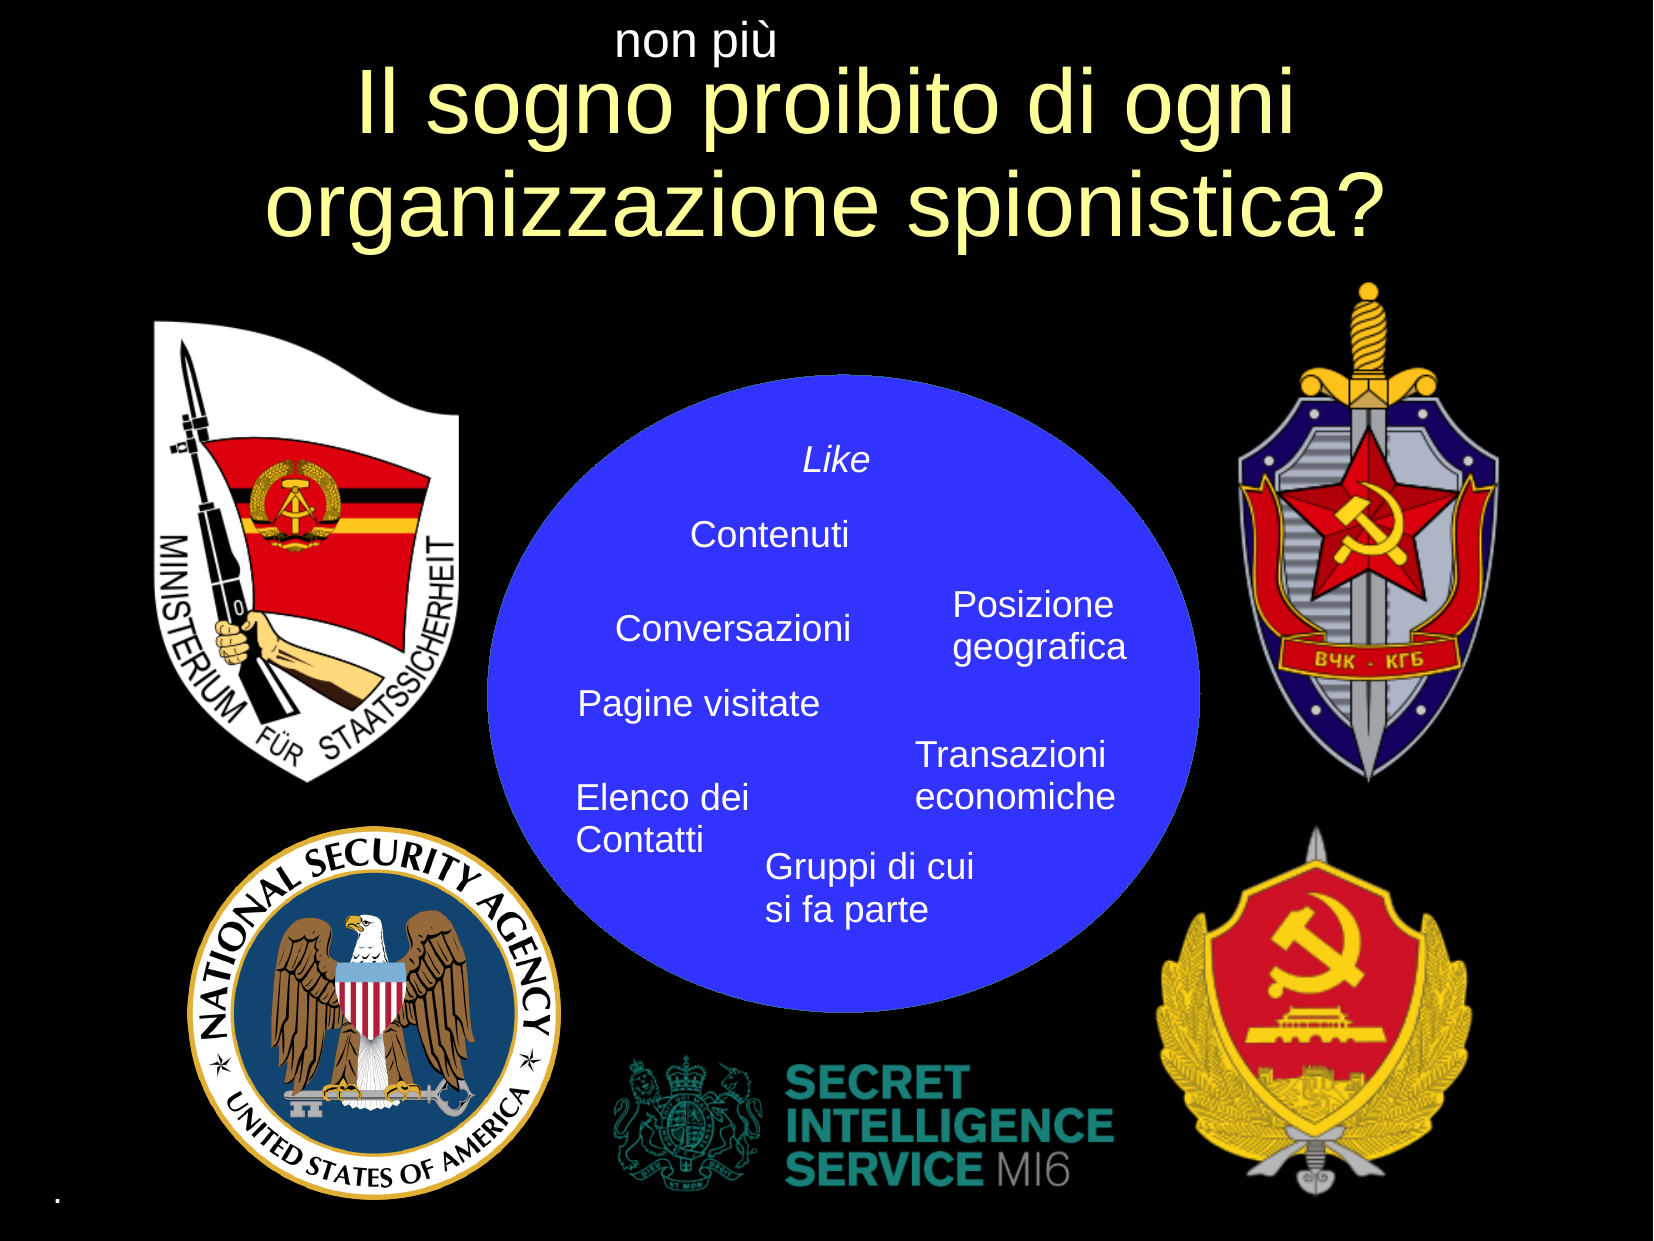

non più
# Il sogno proibito di ogni organizzazione spionistica?
Like
Contenuti
Posizione geografica
Conversazioni
Pagine visitate
Transazioni economiche
Elenco dei Contatti
Gruppi di cui si fa parte
.